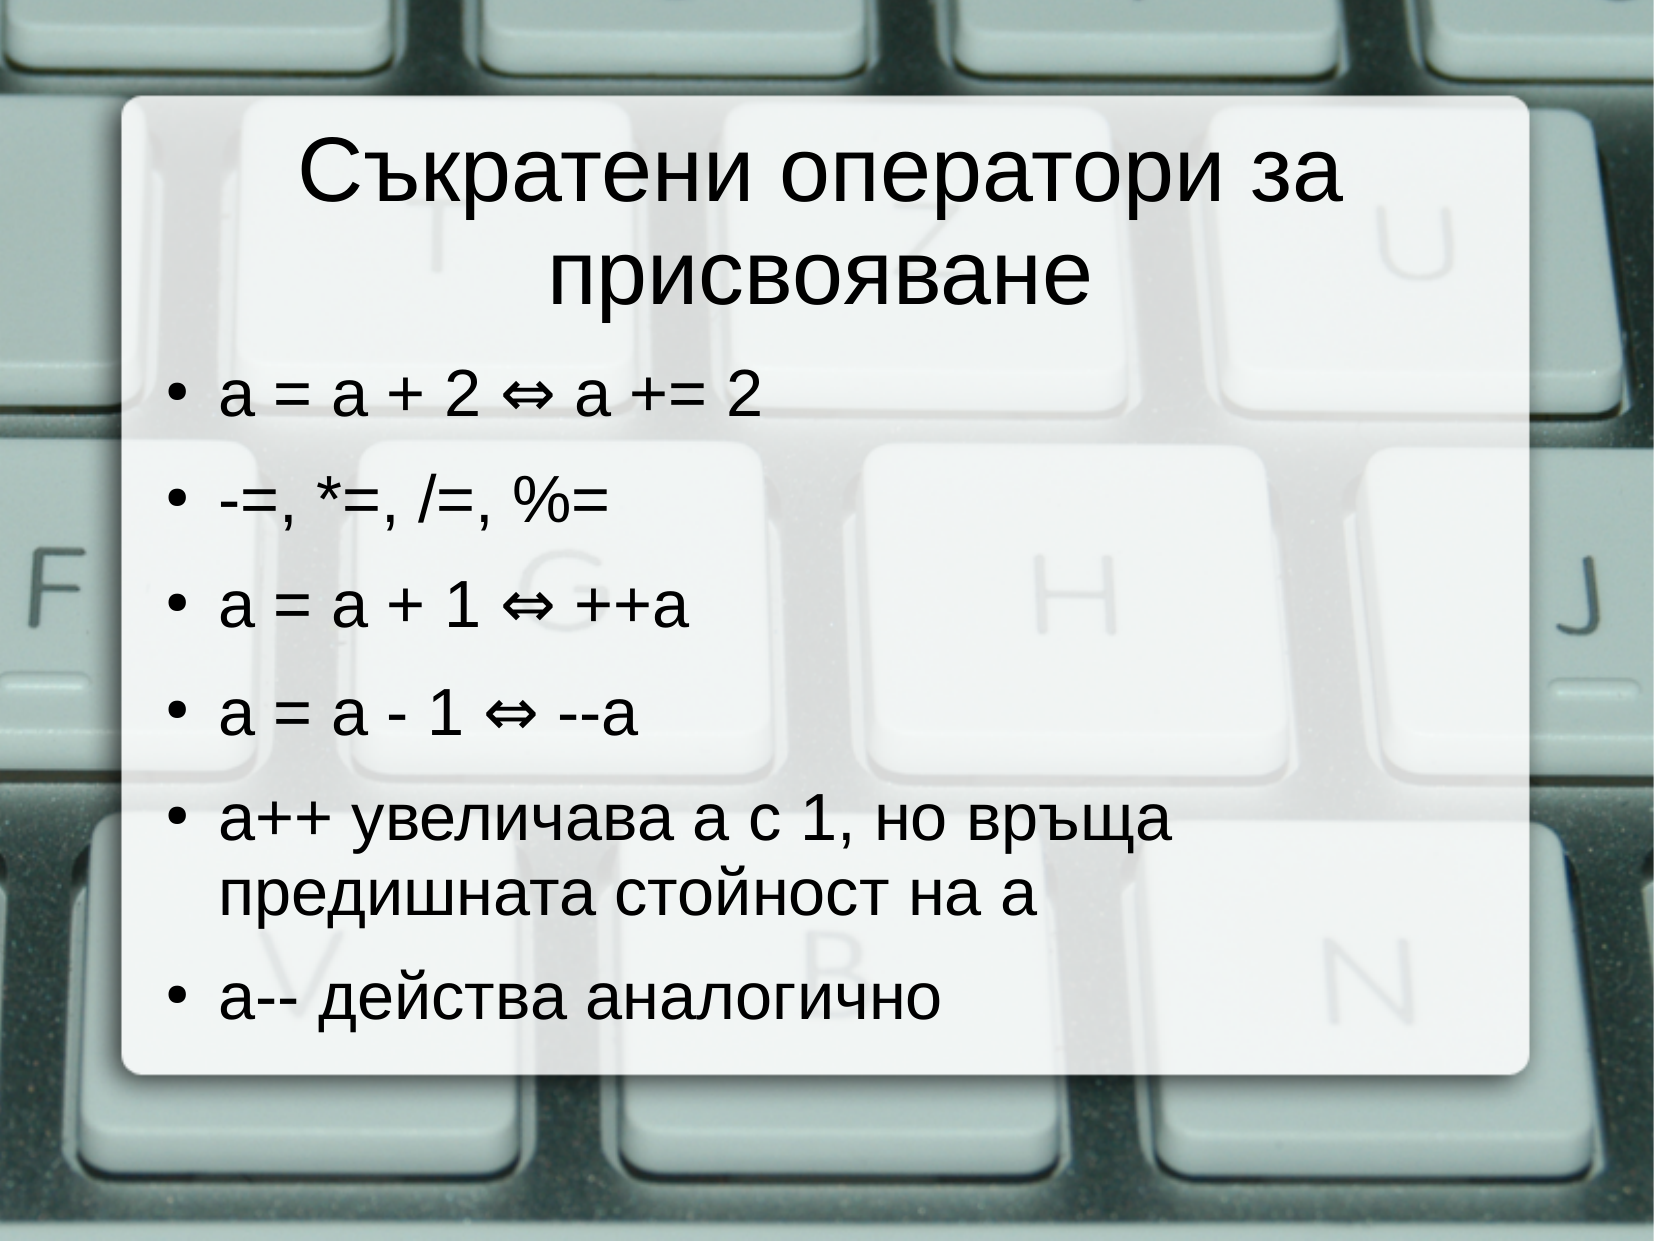

# Съкратени оператори за присвояване
a = a + 2 ⇔ a += 2
-=, *=, /=, %=
a = a + 1 ⇔ ++a
a = a - 1 ⇔ --a
a++ увеличава a с 1, но връща предишната стойност на a
a-- действа аналогично